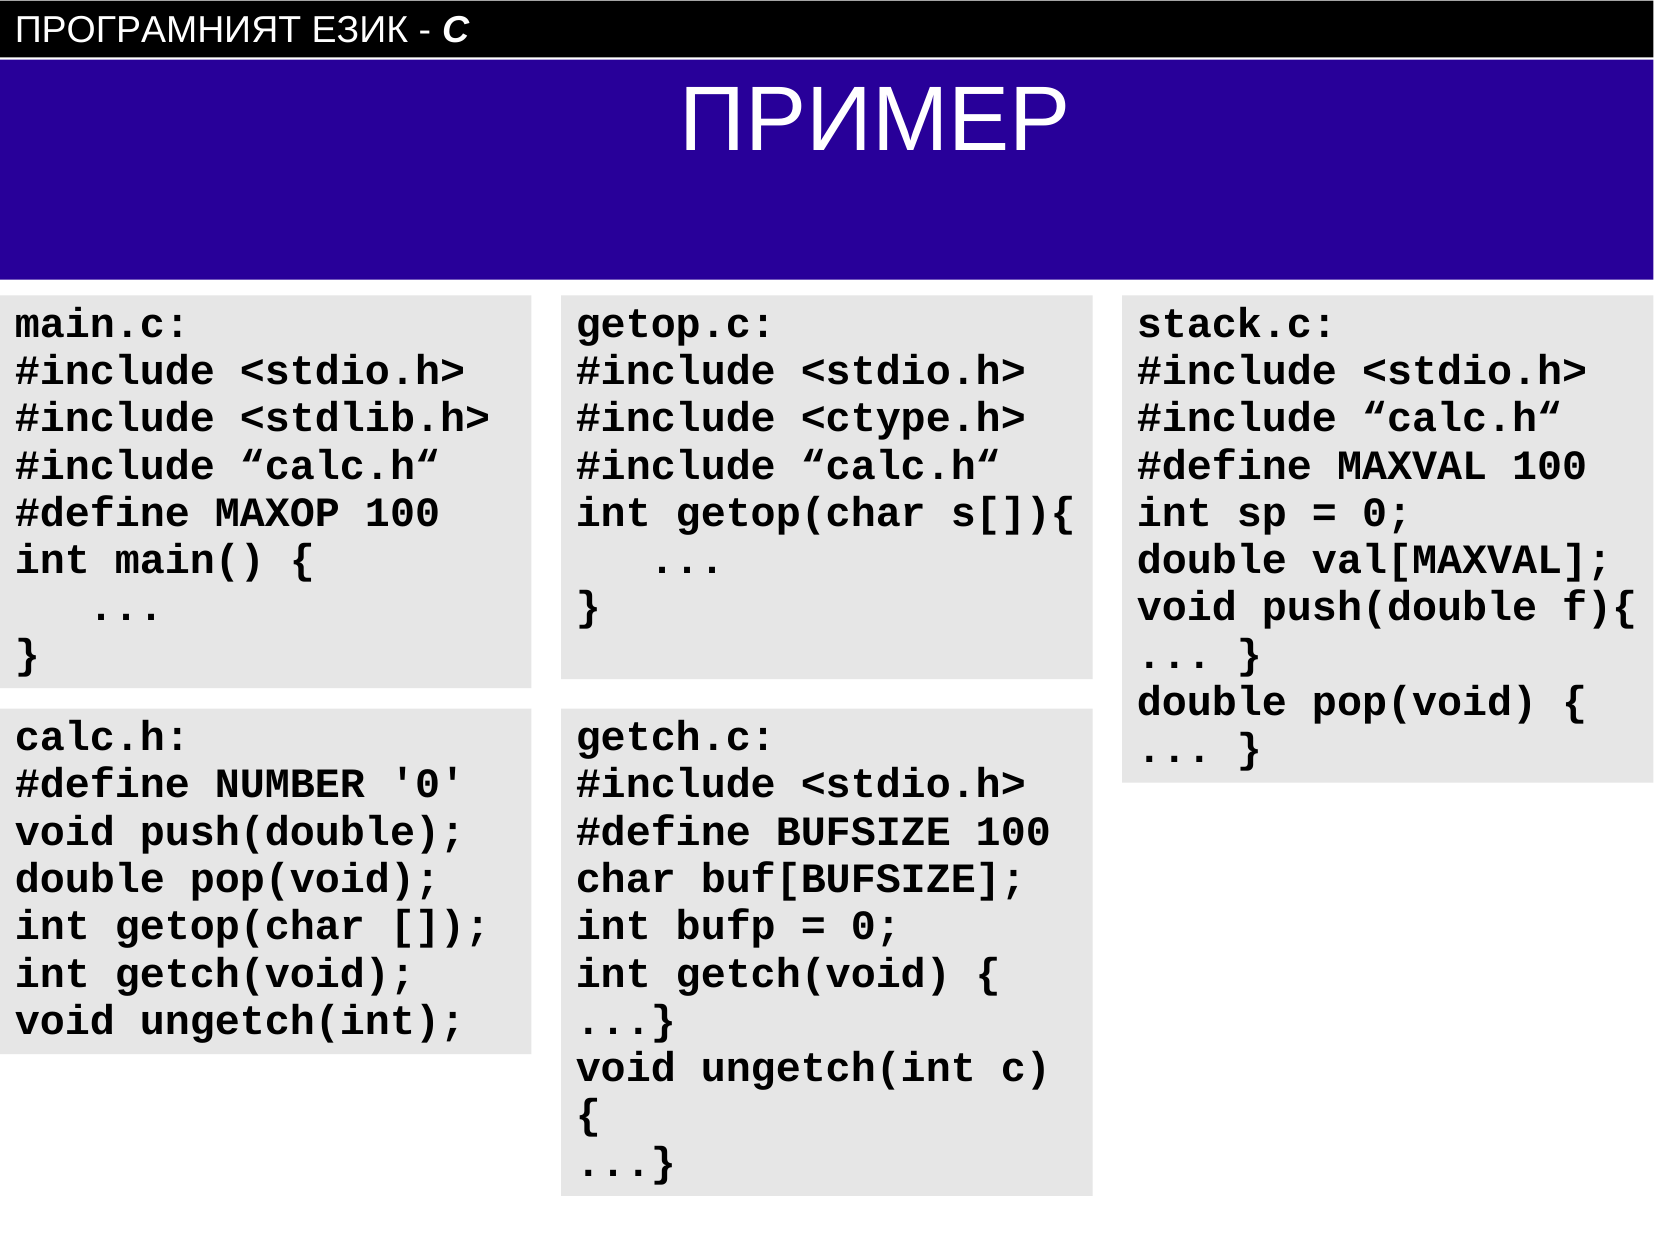

ПРОГРАМНИЯT ЕЗИК - С
									ПРИМЕР
main.c:
#include <stdio.h>
#include <stdlib.h>
#include “calc.h“
#define MAXOP 100
int main() {
	...
}
getop.c:
#include <stdio.h>
#include <ctype.h>
#include “calc.h“
int getop(char s[]){
	...
}
stack.c:
#include <stdio.h>
#include “calc.h“
#define MAXVAL 100
int sp = 0;
double val[MAXVAL];
void push(double f){
... }
double pop(void) {
... }
calc.h:
#define NUMBER '0'
void push(double);
double pop(void);
int getop(char []);
int getch(void);
void ungetch(int);
getch.c:
#include <stdio.h>
#define BUFSIZE 100
char buf[BUFSIZE];
int bufp = 0;
int getch(void) {
...}
void ungetch(int c) {
...}